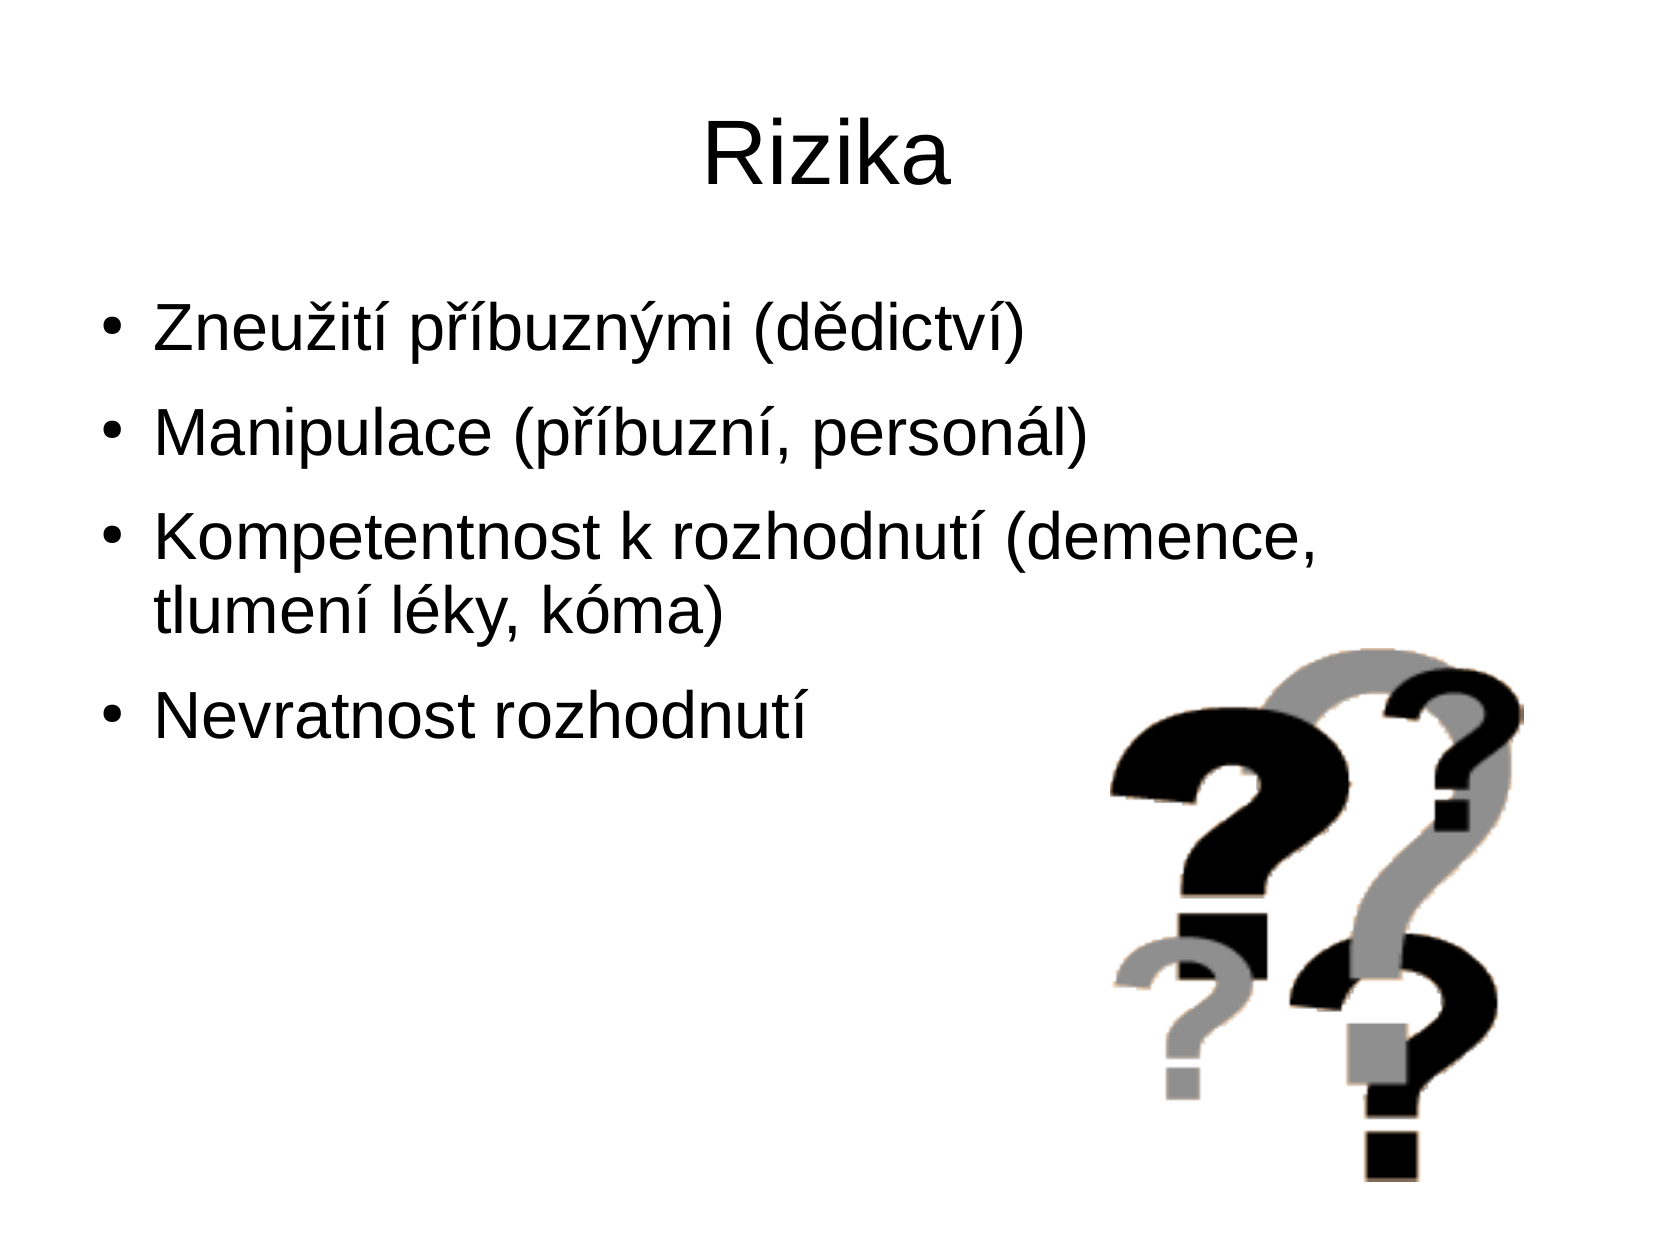

# Rizika
Zneužití příbuznými (dědictví)
Manipulace (příbuzní, personál)
Kompetentnost k rozhodnutí (demence, tlumení léky, kóma)
Nevratnost rozhodnutí